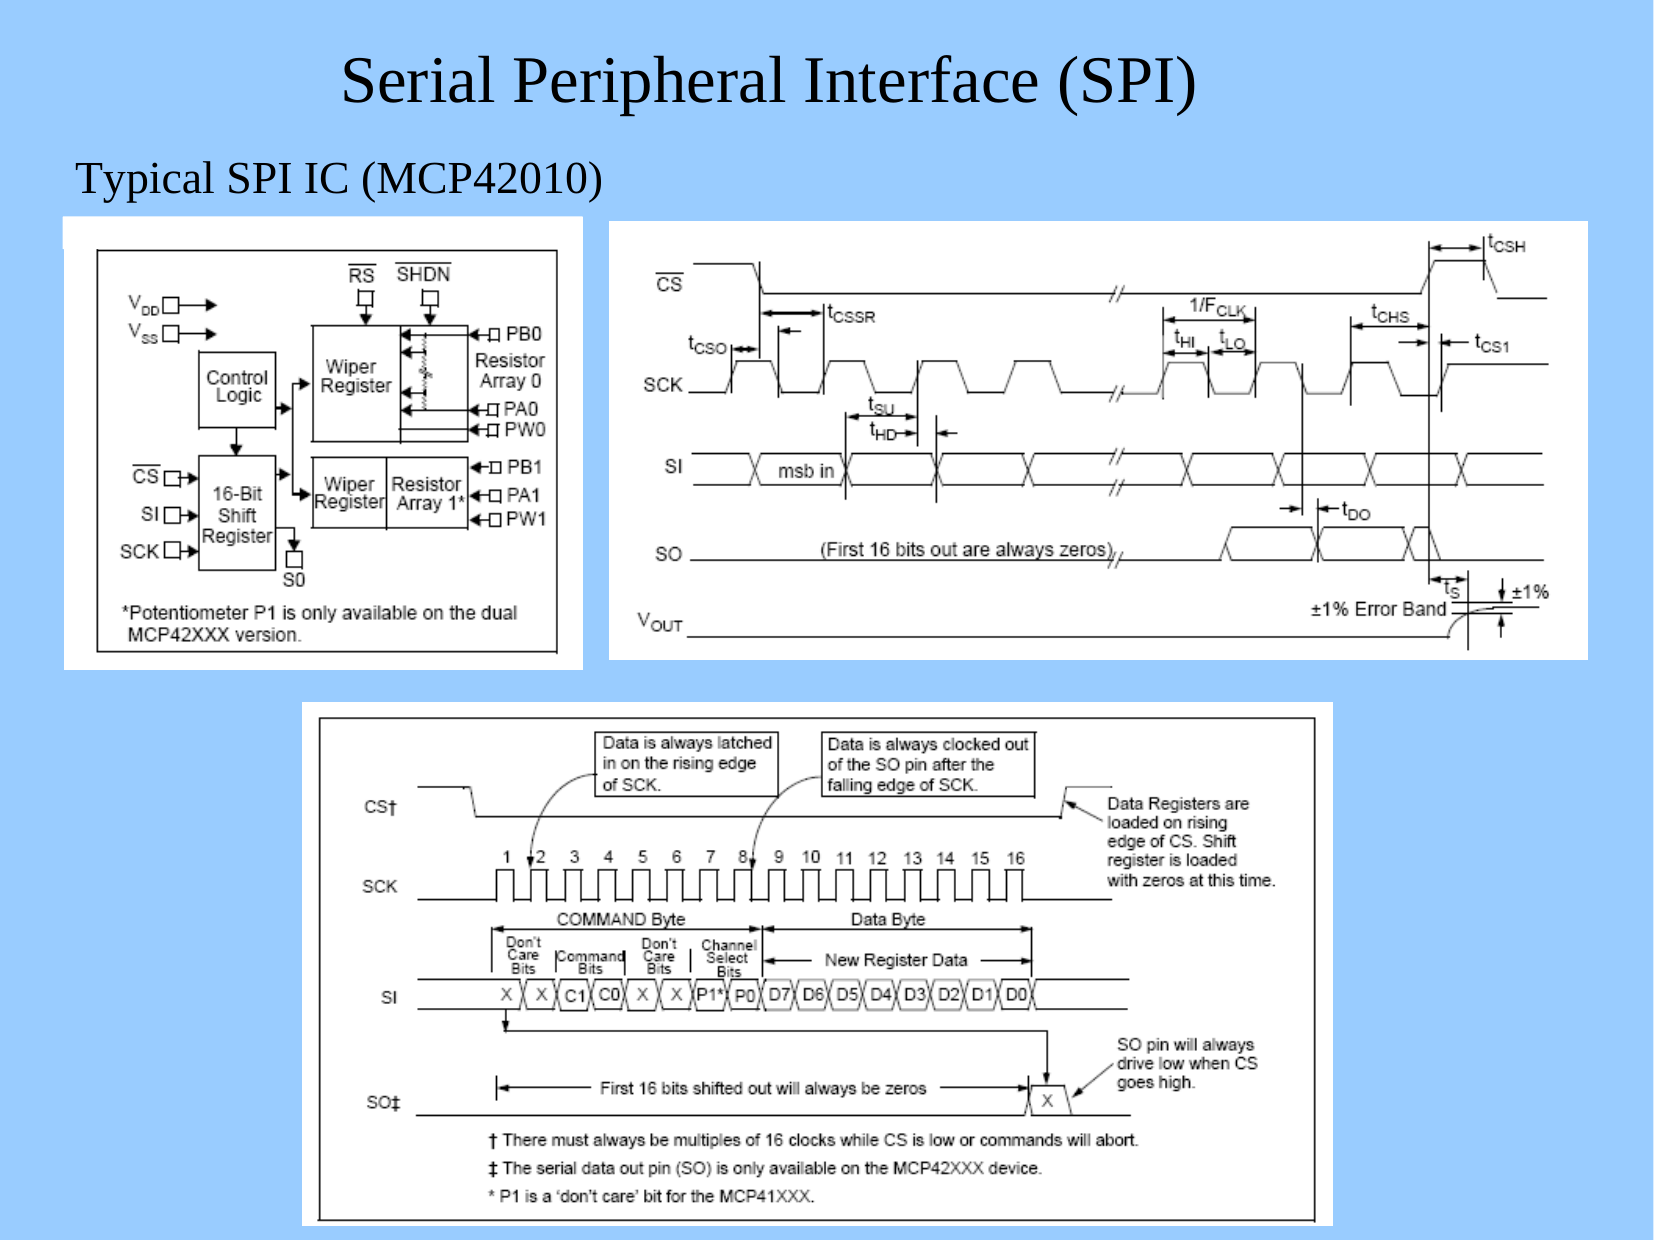

Serial Peripheral Interface (SPI)
Typical SPI IC (MCP42010)